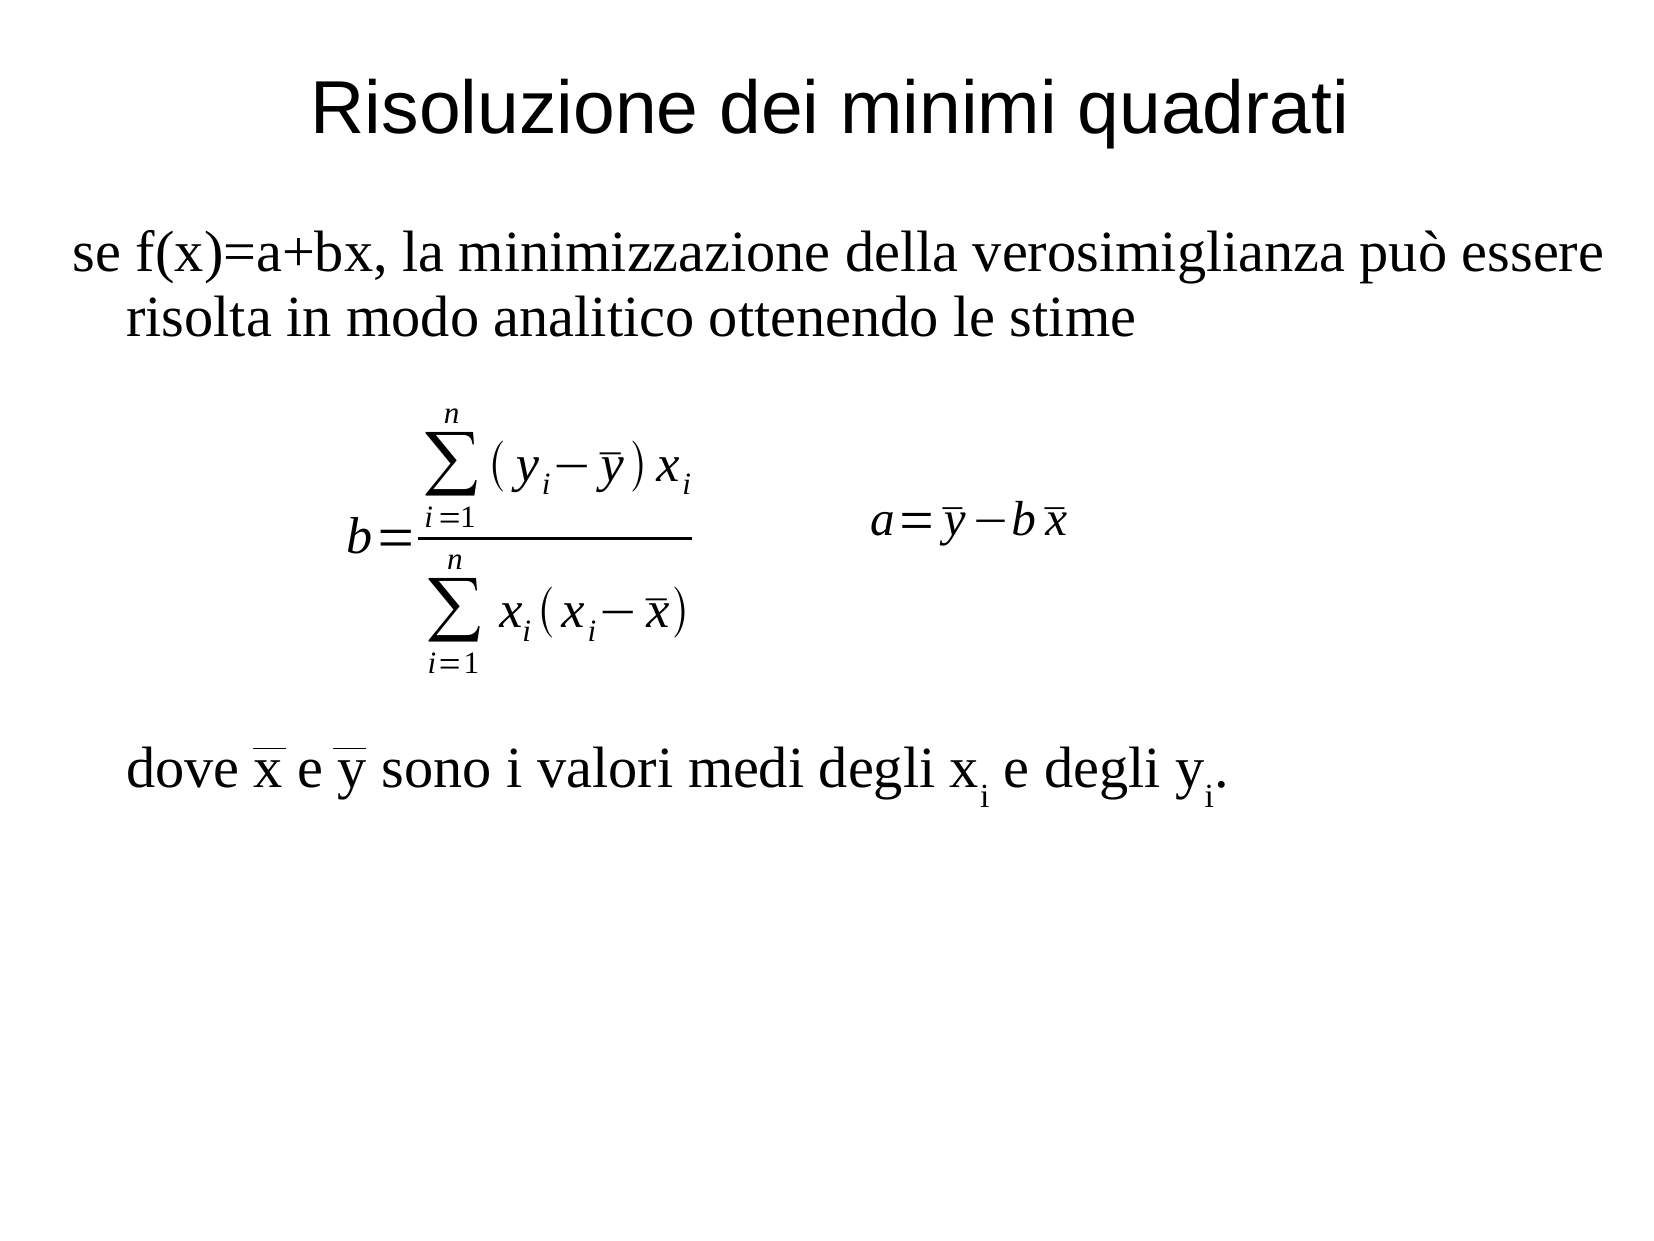

# Risoluzione dei minimi quadrati
se f(x)=a+bx, la minimizzazione della verosimiglianza può essere risolta in modo analitico ottenendo le stime
dove x e y sono i valori medi degli xi e degli yi.